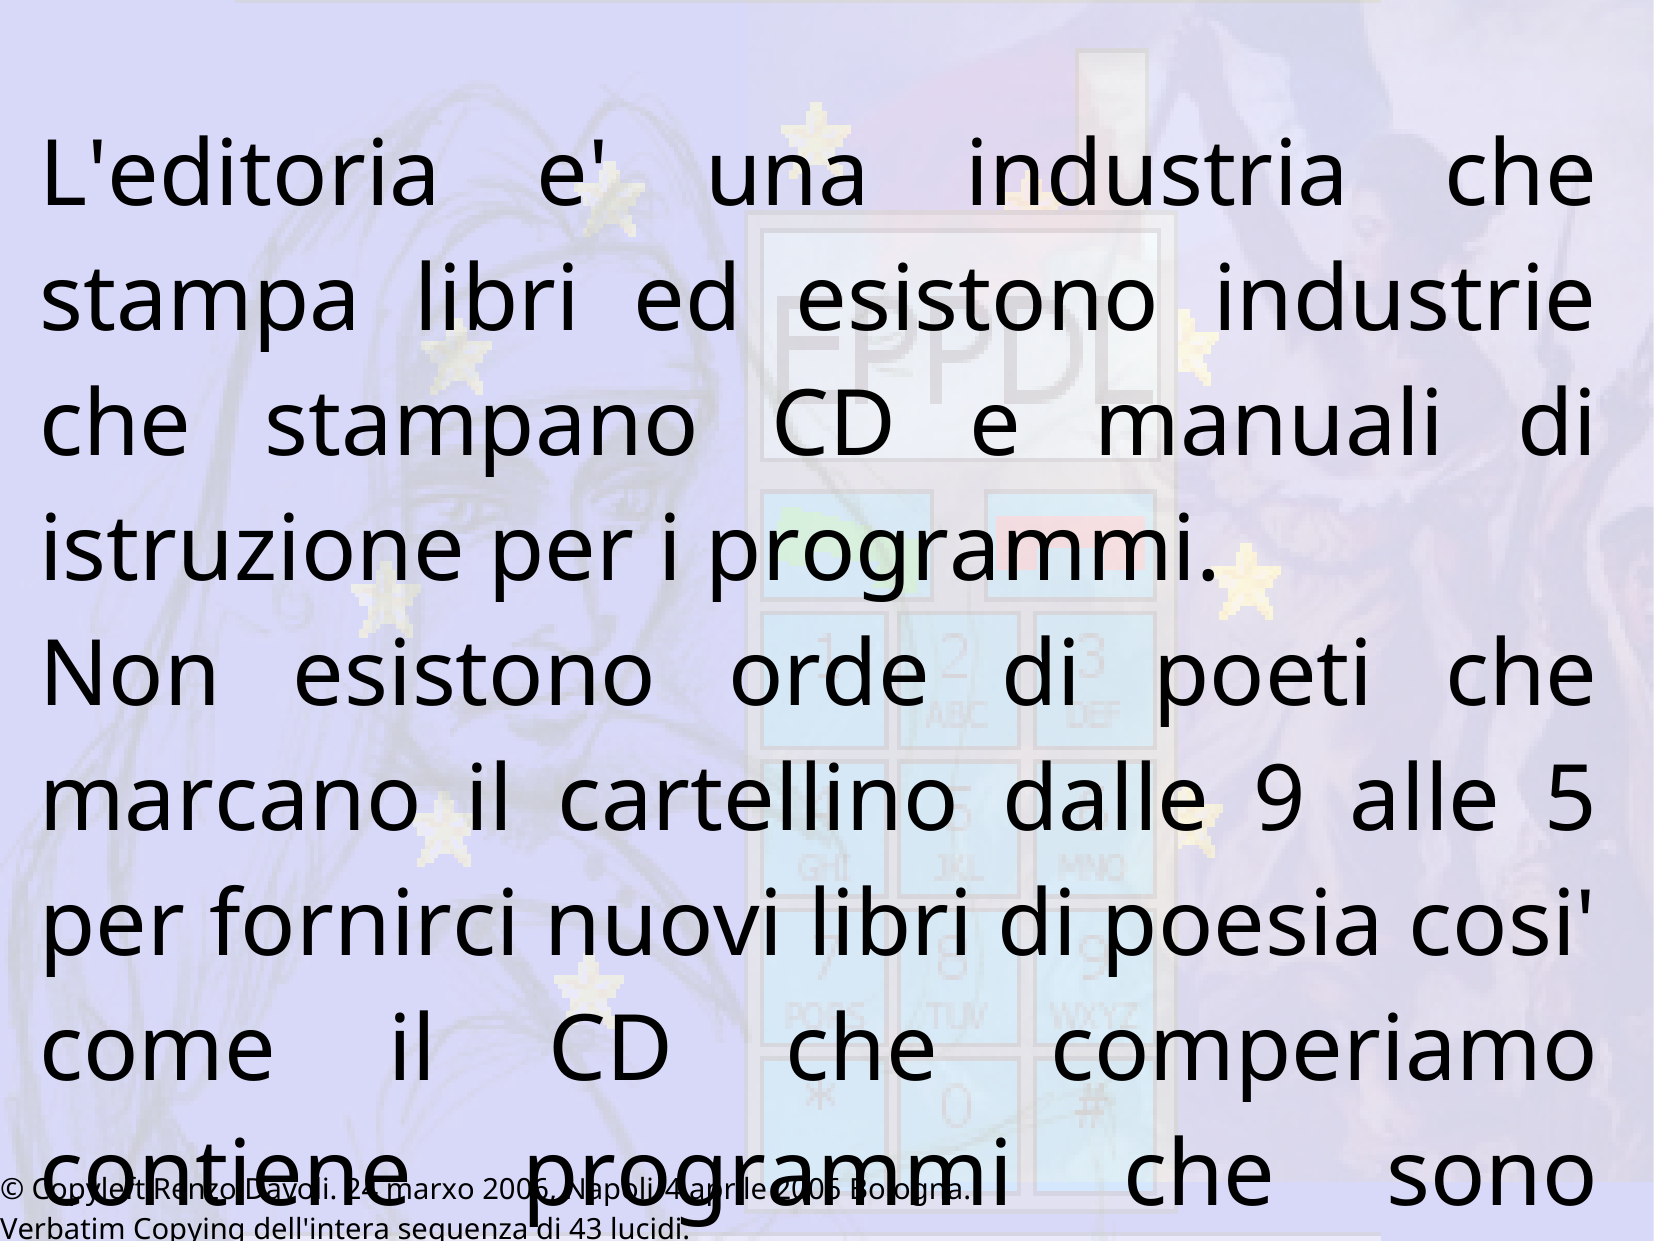

L'editoria e' una industria che stampa libri ed esistono industrie che stampano CD e manuali di istruzione per i programmi.
Non esistono orde di poeti che marcano il cartellino dalle 9 alle 5 per fornirci nuovi libri di poesia cosi' come il CD che comperiamo contiene programmi che sono frutto di anni di divulgazione di cultura informatica e di libero scambio di idee.